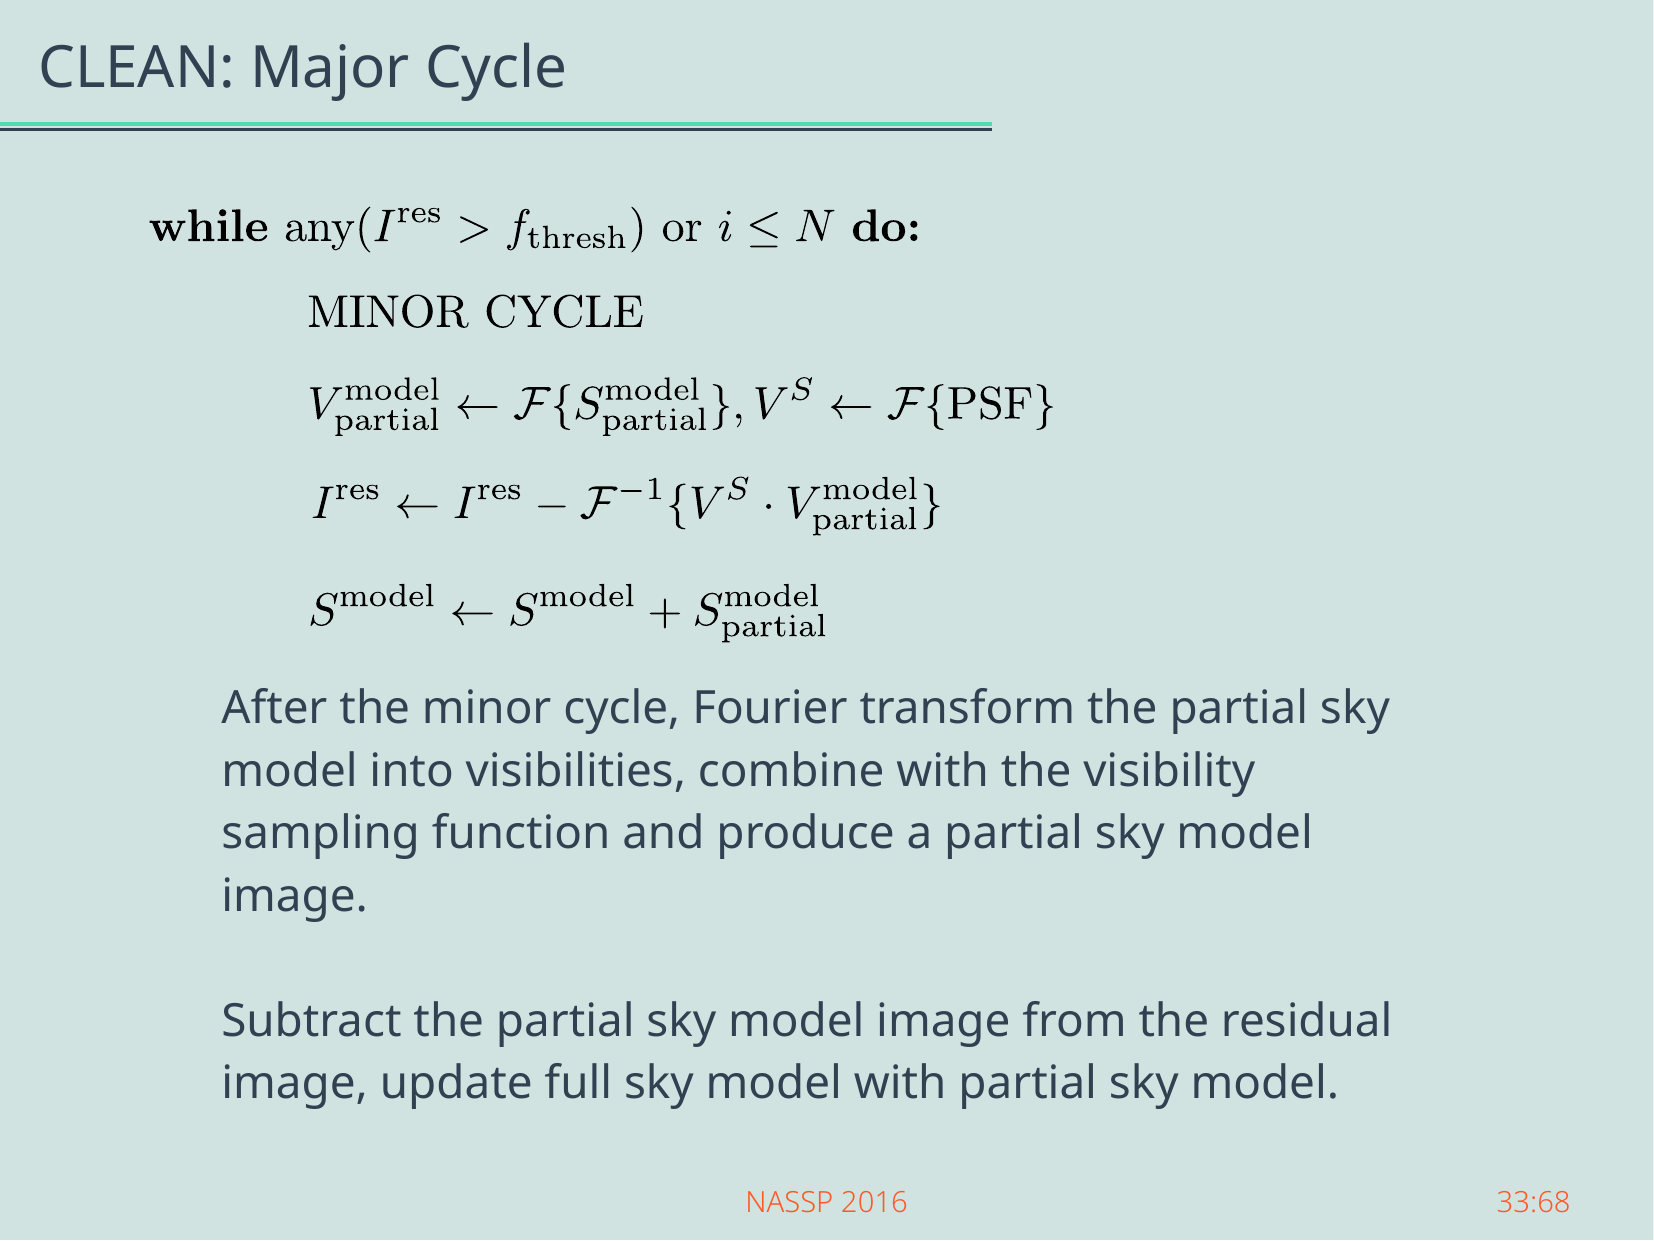

CLEAN: Major Cycle
After the minor cycle, Fourier transform the partial sky model into visibilities, combine with the visibility sampling function and produce a partial sky model image.
Subtract the partial sky model image from the residual image, update full sky model with partial sky model.
NASSP 2016
33